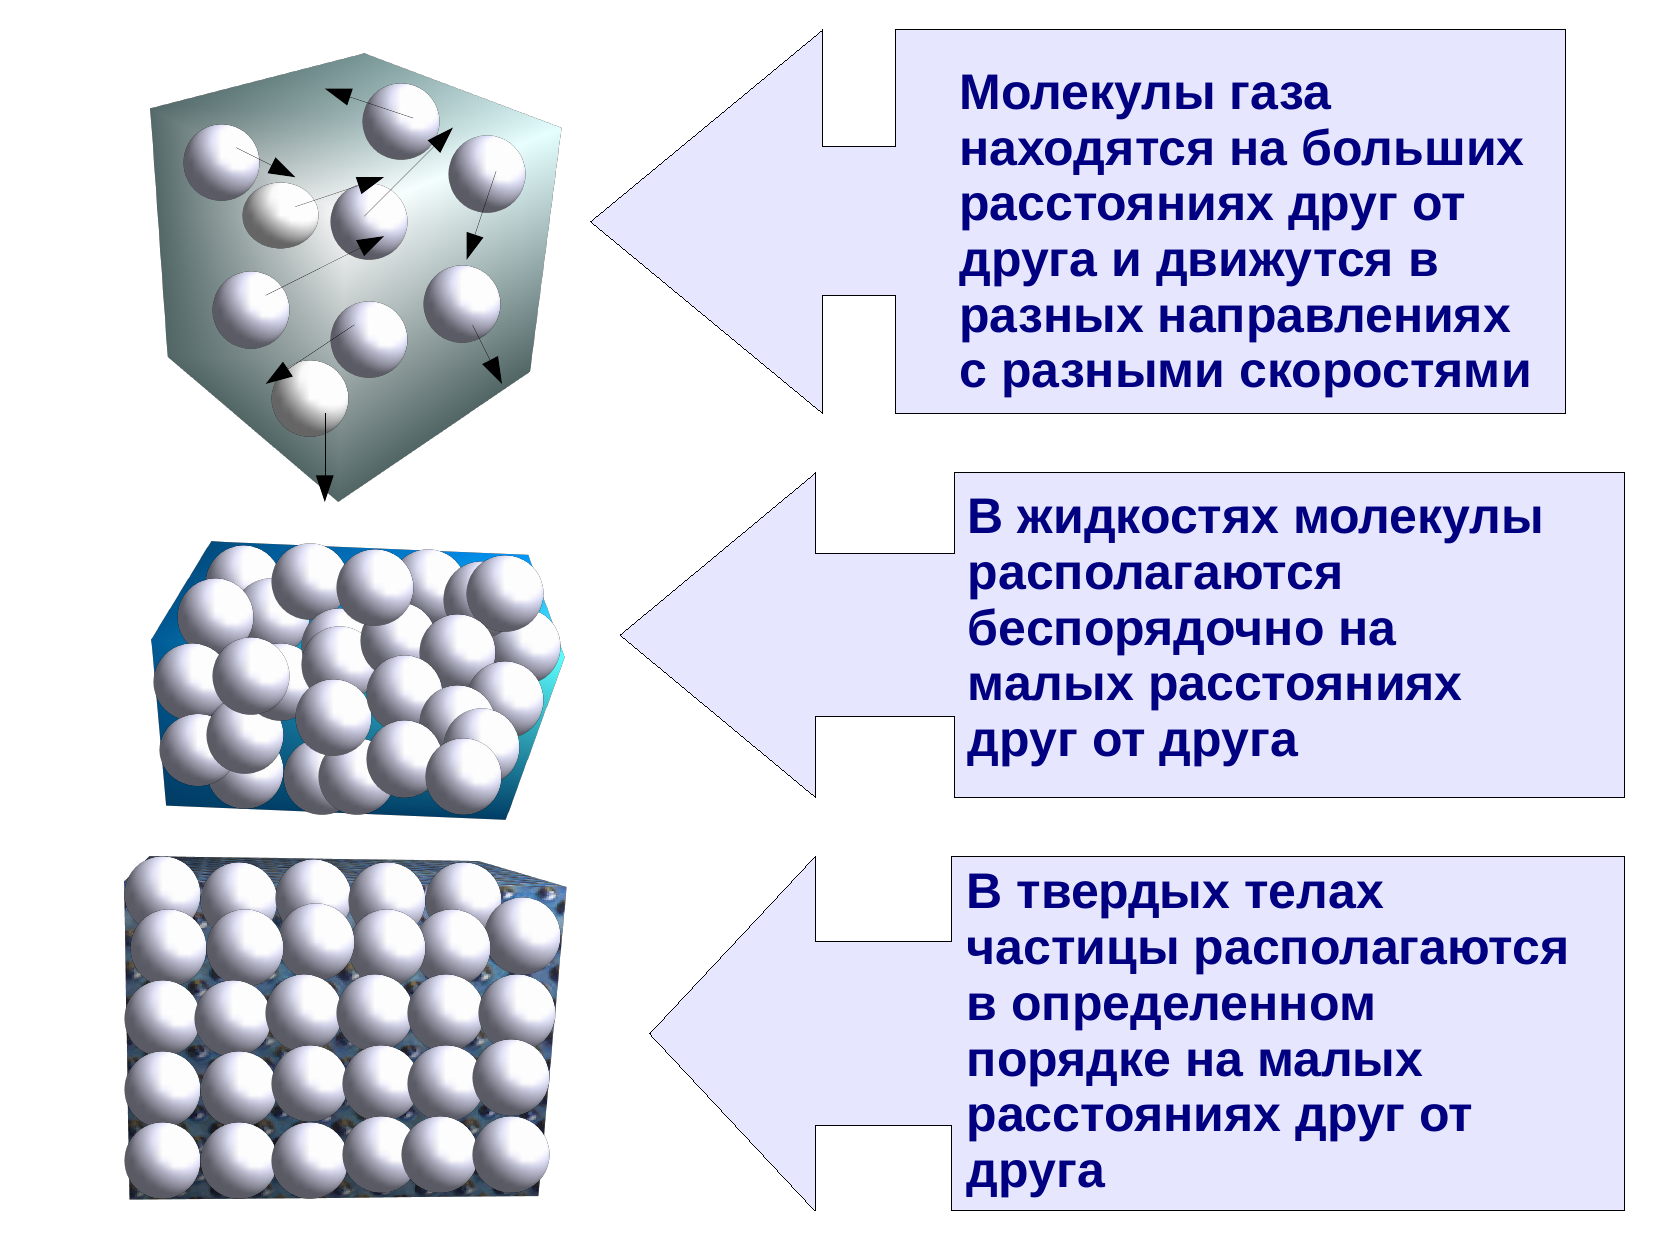

Молекулы газа находятся на больших расстояниях друг от друга и движутся в разных направлениях с разными скоростями
В жидкостях молекулы
располагаются беспорядочно на малых расстояниях друг от друга
В твердых телах частицы располагаются в определенном порядке на малых расстояниях друг от друга